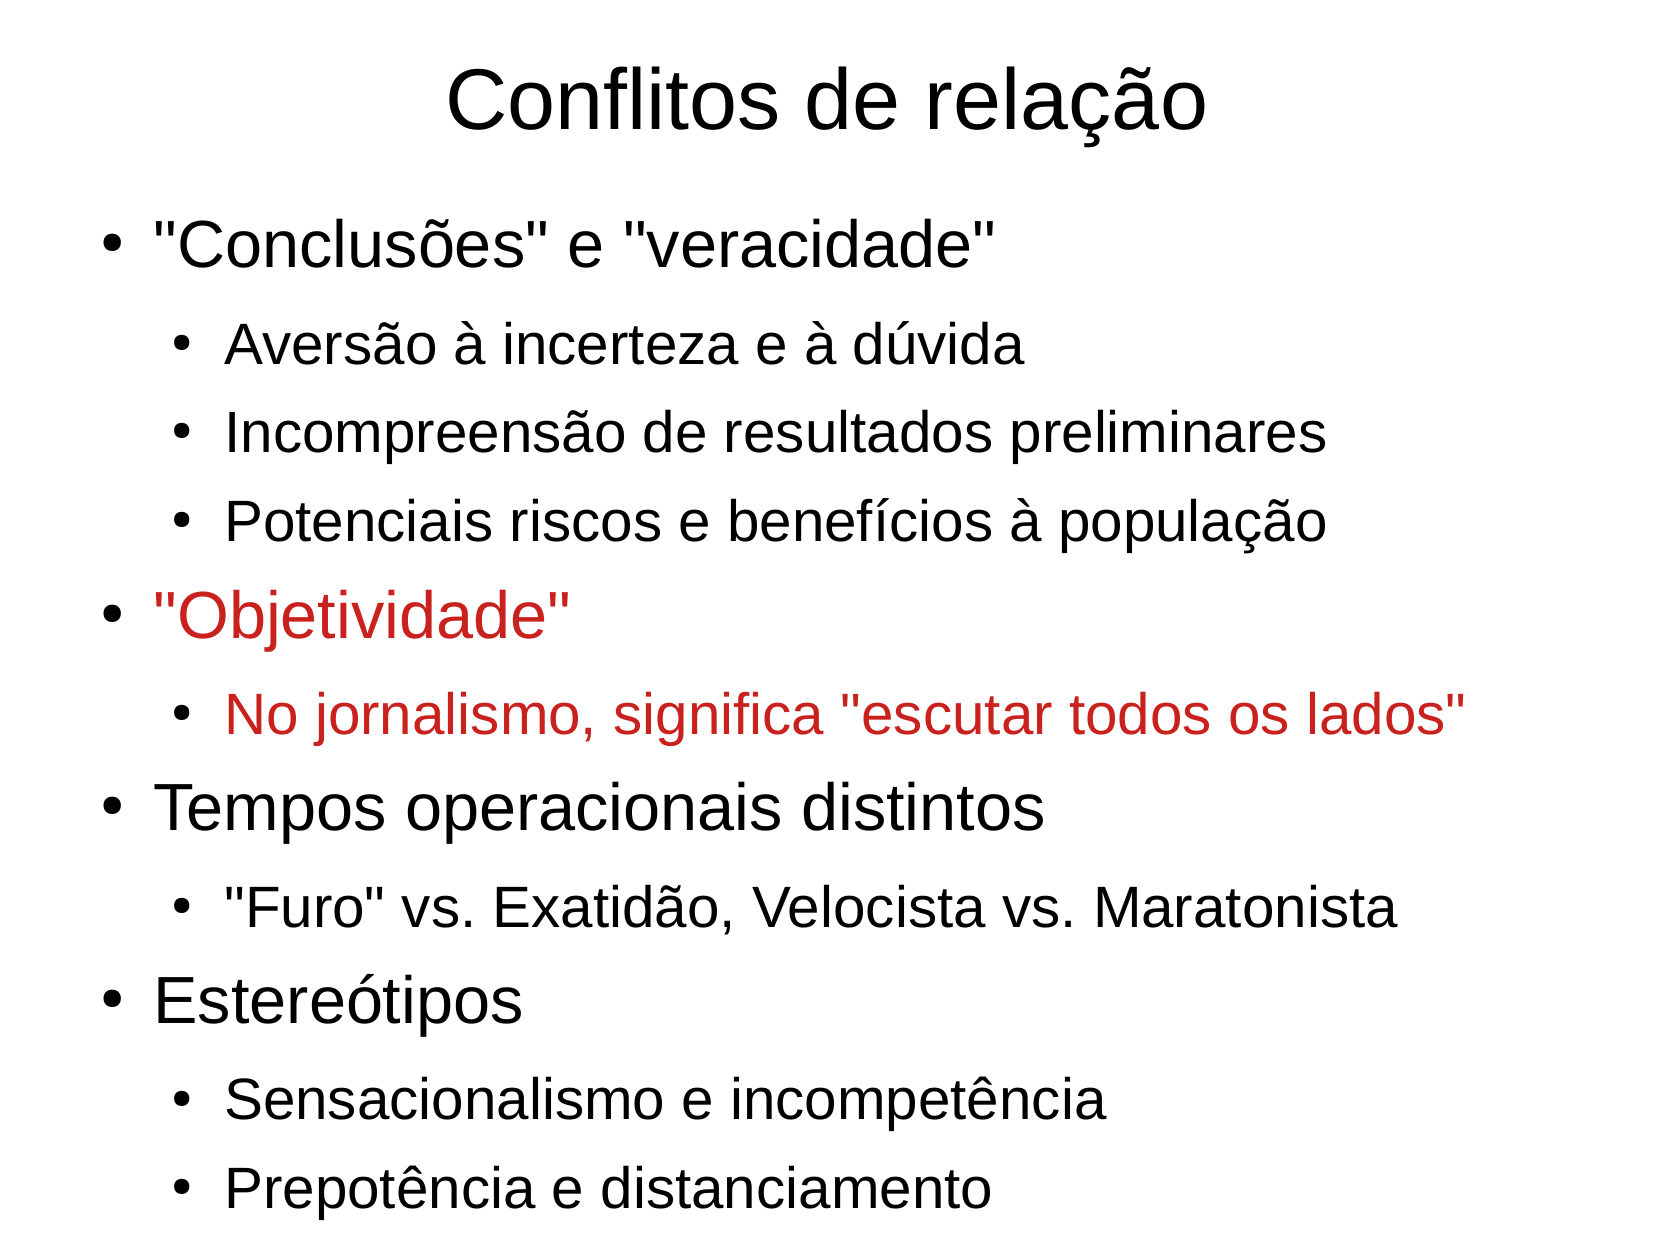

# Conflitos de relação
"Conclusões" e "veracidade"
Aversão à incerteza e à dúvida
Incompreensão de resultados preliminares
Potenciais riscos e benefícios à população
"Objetividade"
No jornalismo, significa "escutar todos os lados"
Tempos operacionais distintos
"Furo" vs. Exatidão, Velocista vs. Maratonista
Estereótipos
Sensacionalismo e incompetência
Prepotência e distanciamento